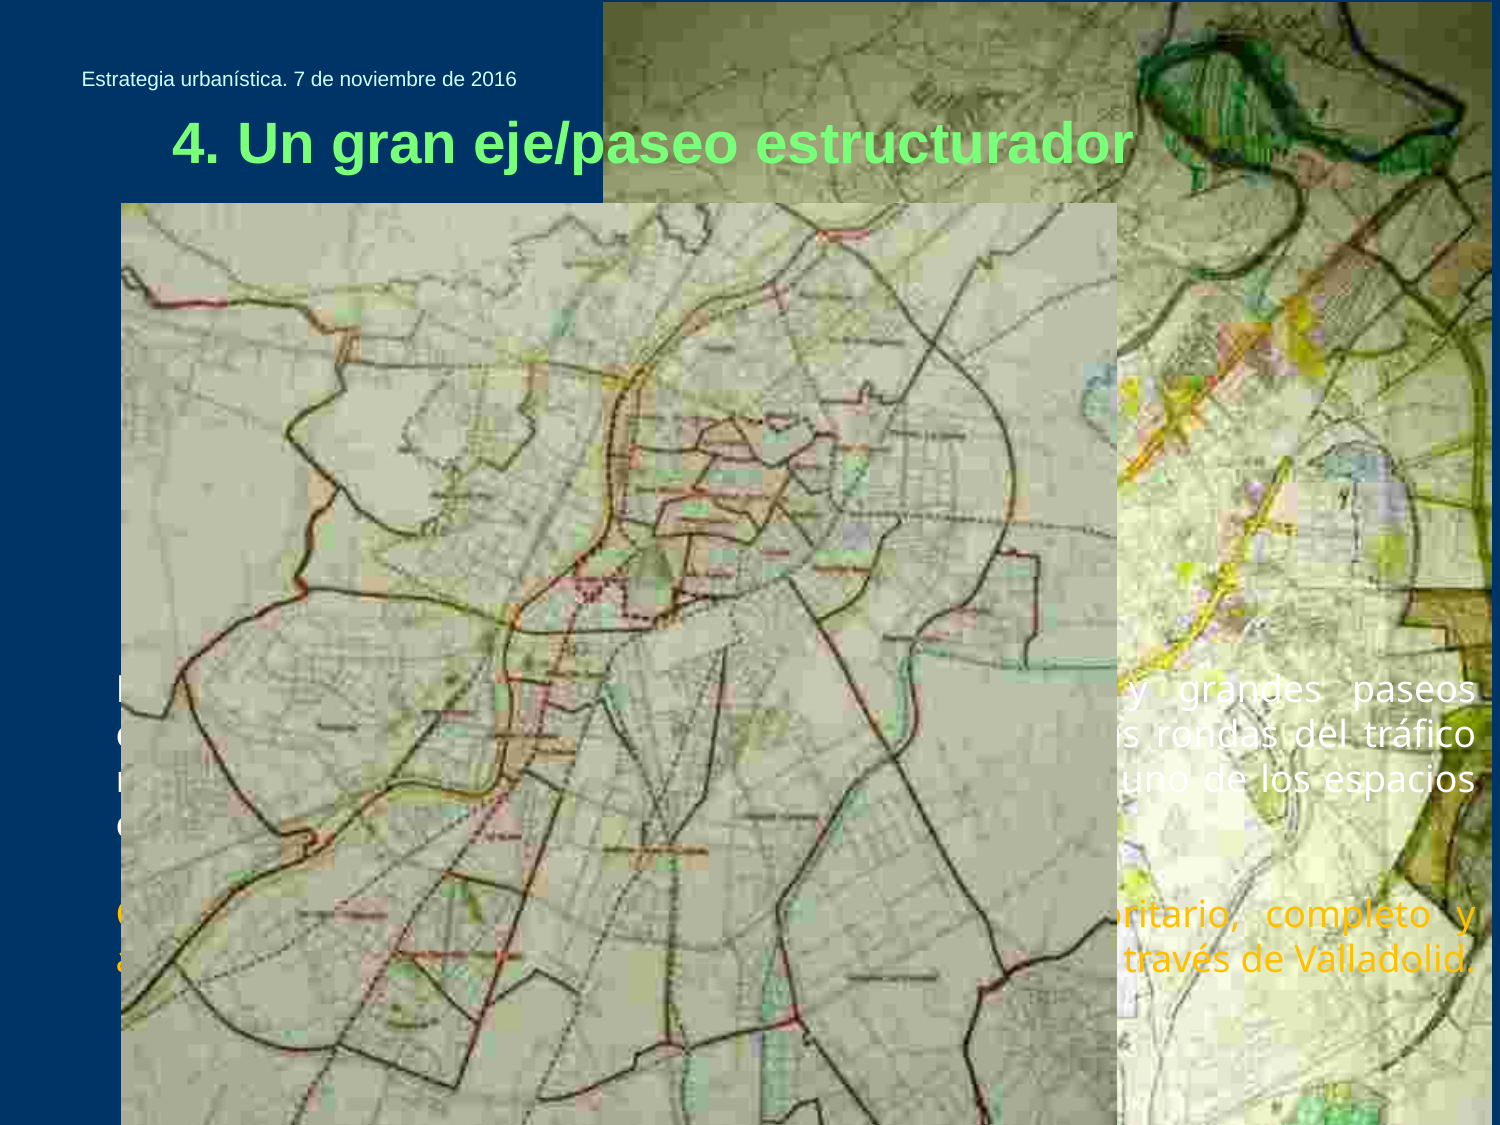

Estrategia urbanística. 7 de noviembre de 2016
4. Un gran eje/paseo estructurador
Fomentar la preeminencia de los ejes peatonales y grandes paseos estructuradores, frente a la completa dominación de las rondas del tráfico rodado. Se centraría en el territorio periurbano, que es uno de los espacios críticos del movimiento urbano.
Consiste en el establecimiento de un recorrido prioritario, completo y amplio, que enlace los puentes de Simancas y Cabezón a través de Valladolid.